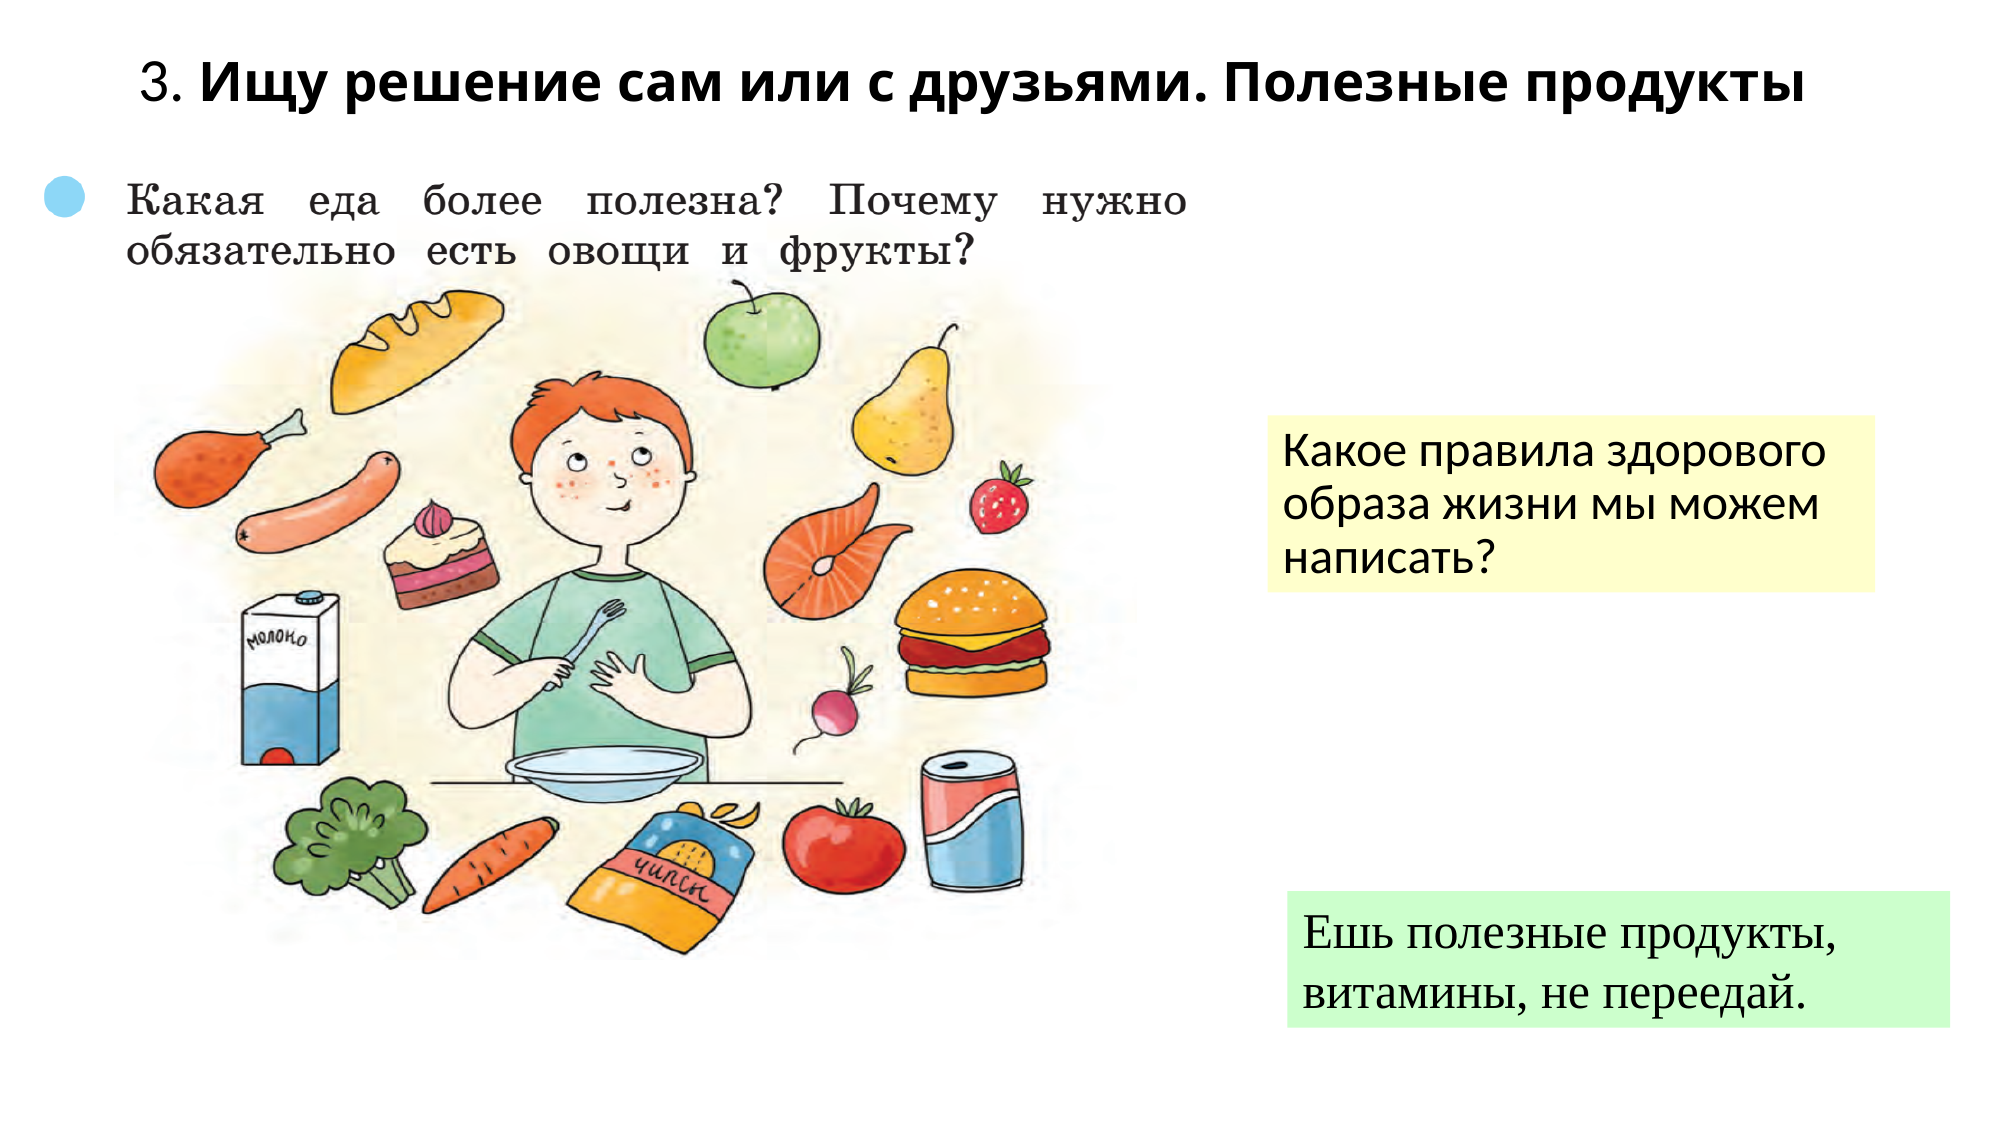

3. Ищу решение сам или с друзьями. Полезные продукты
# Какое правила здорового образа жизни мы можем написать?
Ешь полезные продукты, витамины, не переедай.